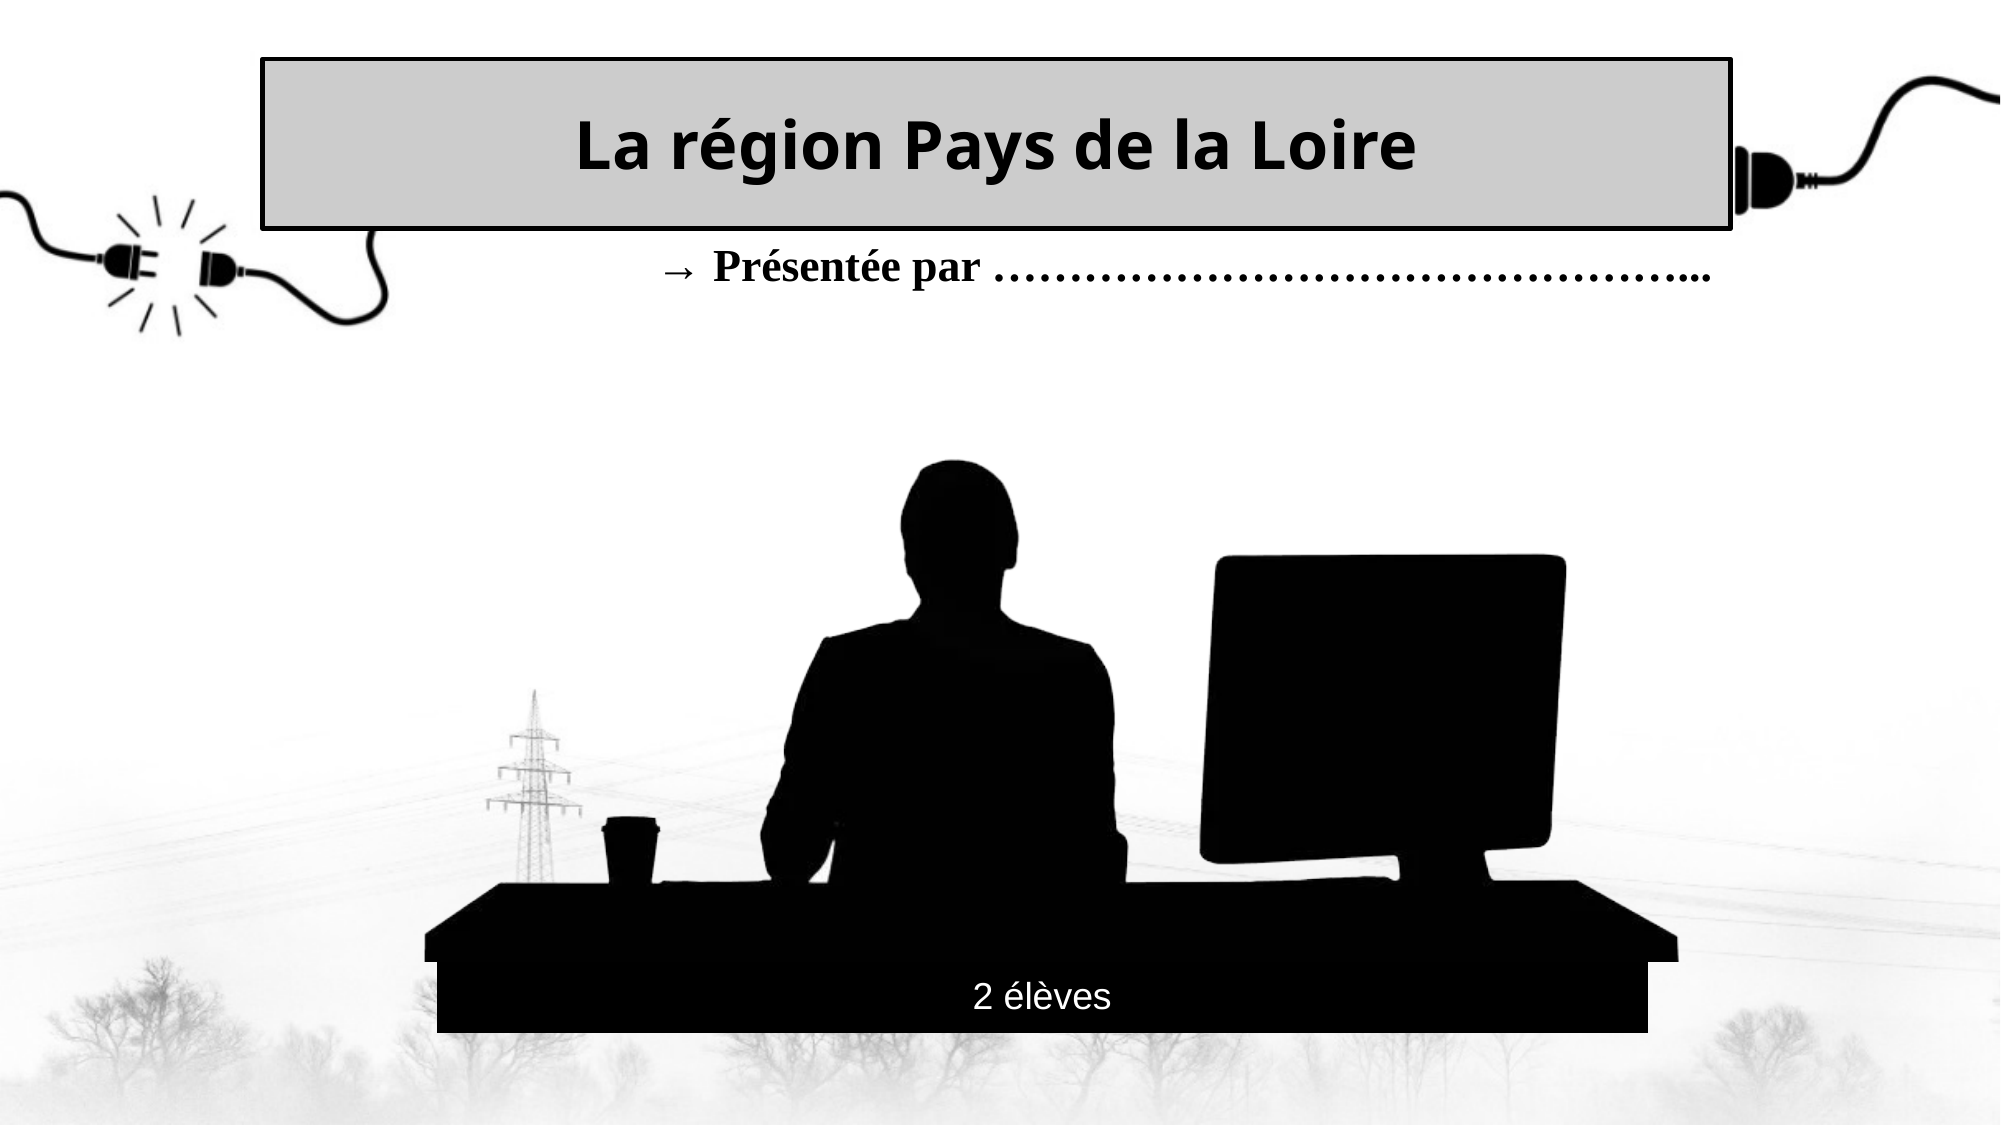

La région Pays de la Loire
→ Présentée par ………………………………………...
2 élèves